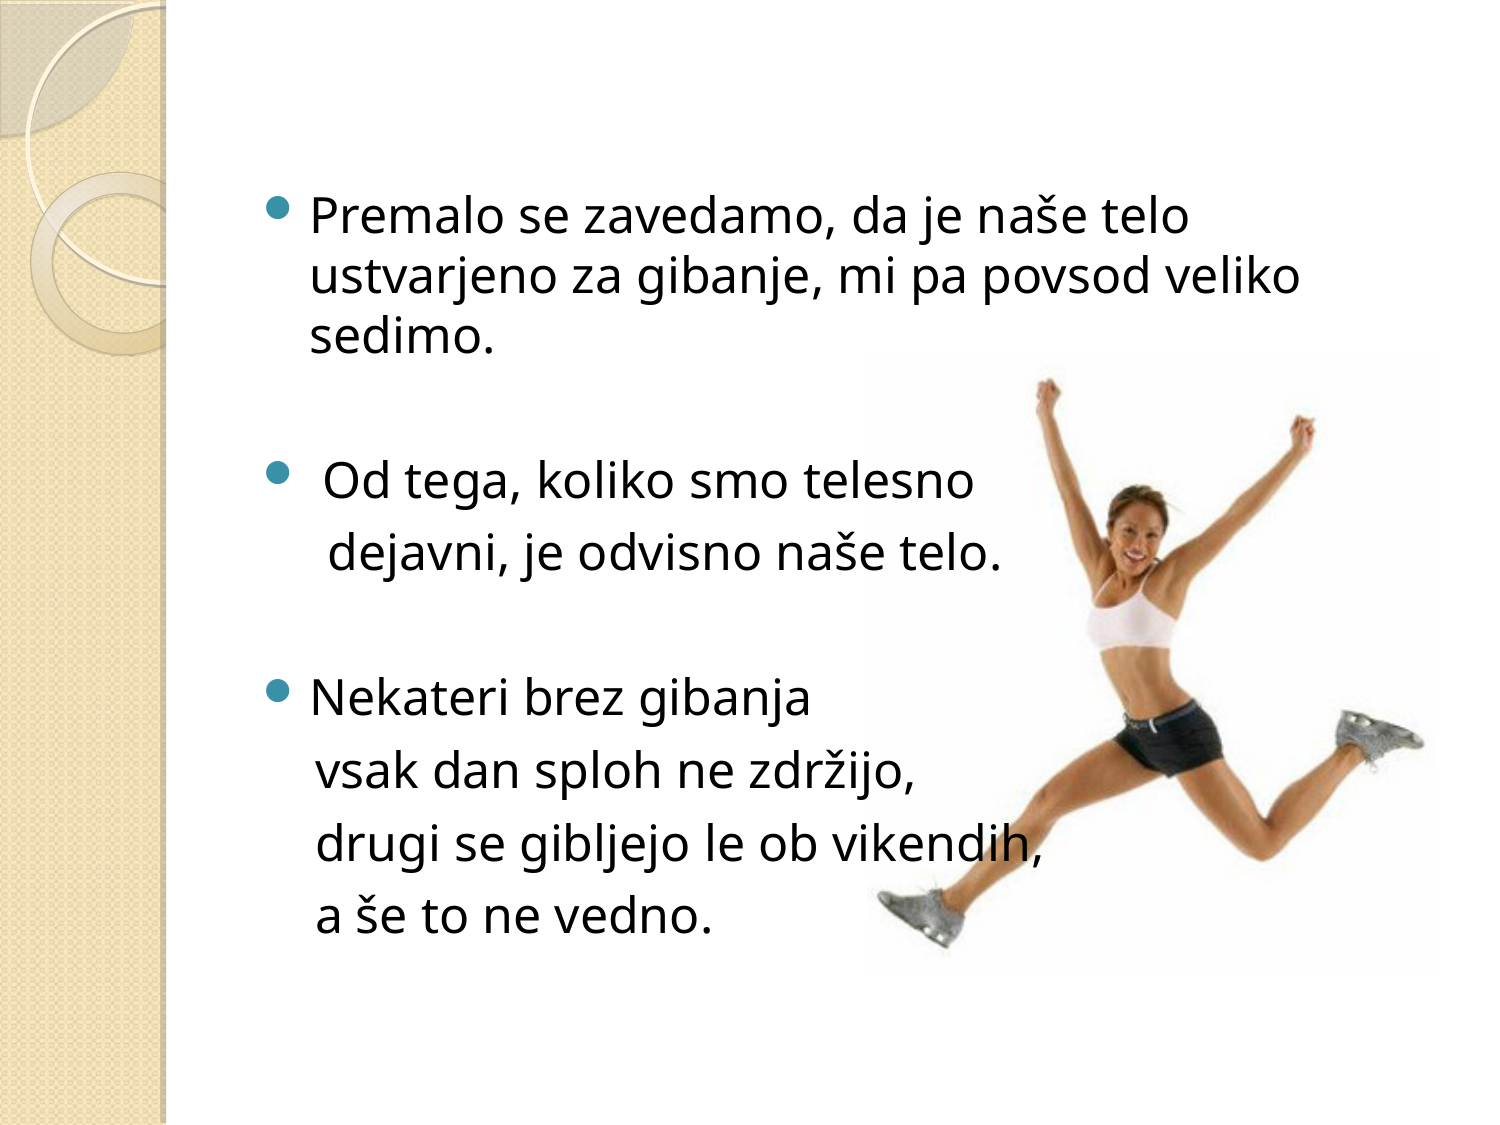

#
Premalo se zavedamo, da je naše telo ustvarjeno za gibanje, mi pa povsod veliko sedimo.
 Od tega, koliko smo telesno
 dejavni, je odvisno naše telo.
Nekateri brez gibanja
 vsak dan sploh ne zdržijo,
 drugi se gibljejo le ob vikendih,
 a še to ne vedno.